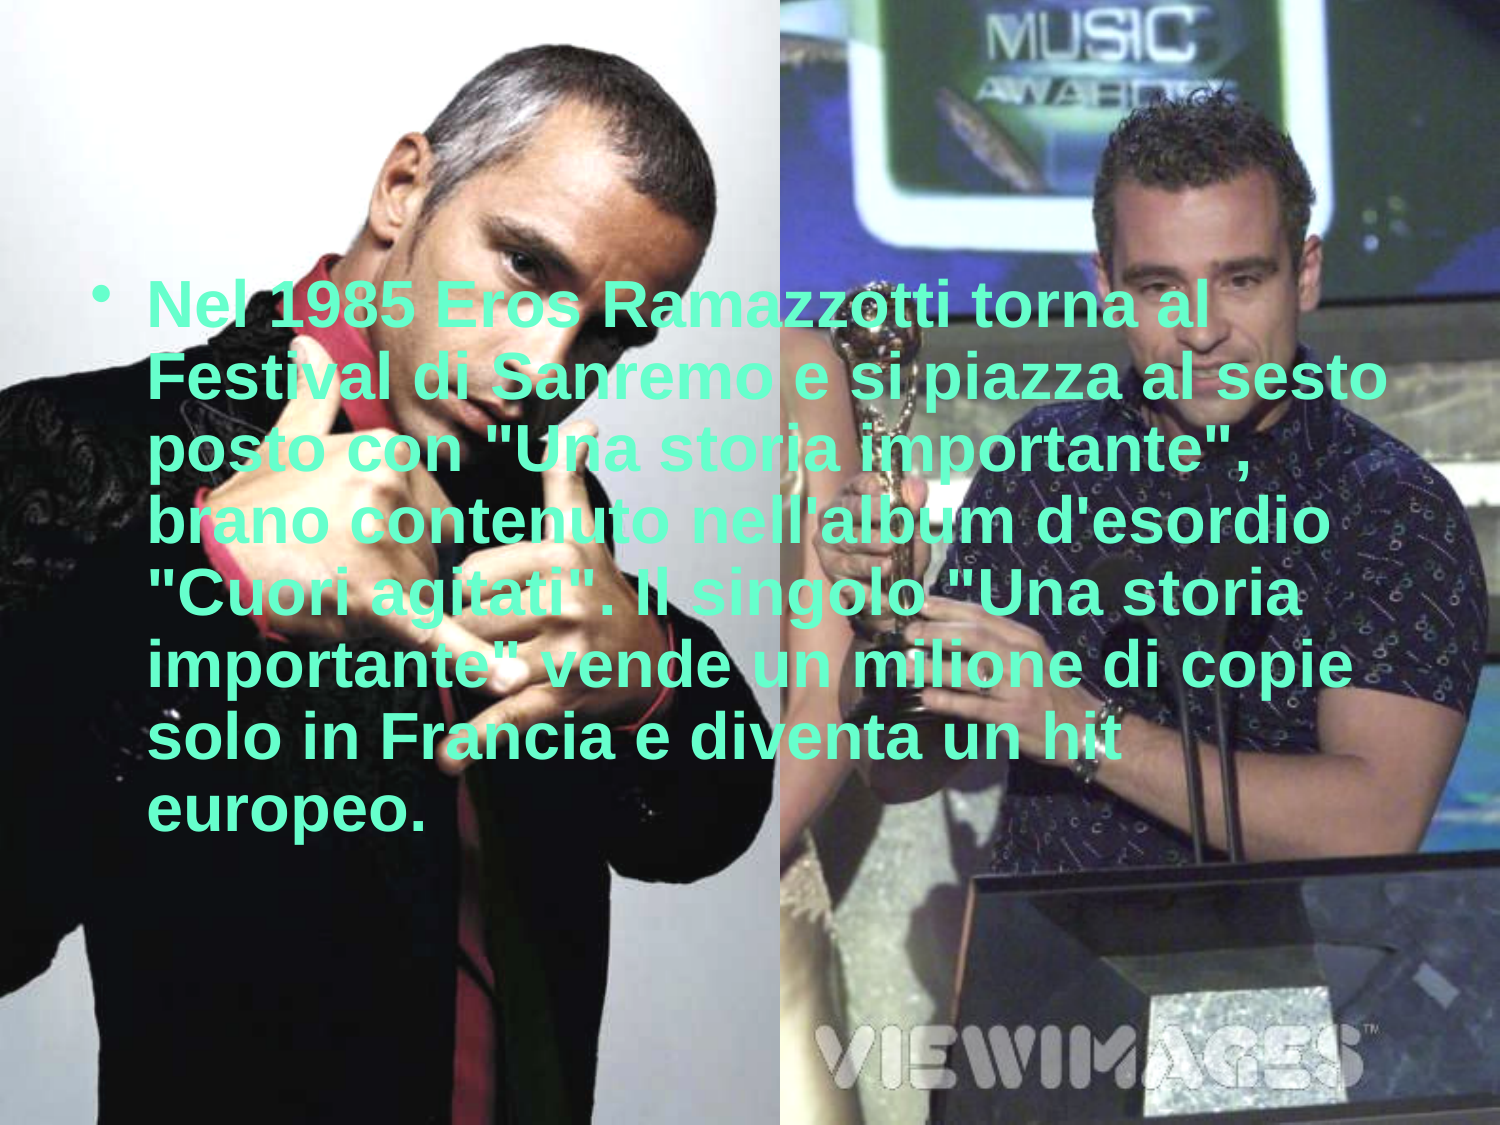

# Nel 1985 Eros Ramazzotti torna al Festival di Sanremo e si piazza al sesto posto con "Una storia importante", brano contenuto nell'album d'esordio "Cuori agitati". Il singolo "Una storia importante" vende un milione di copie solo in Francia e diventa un hit europeo.